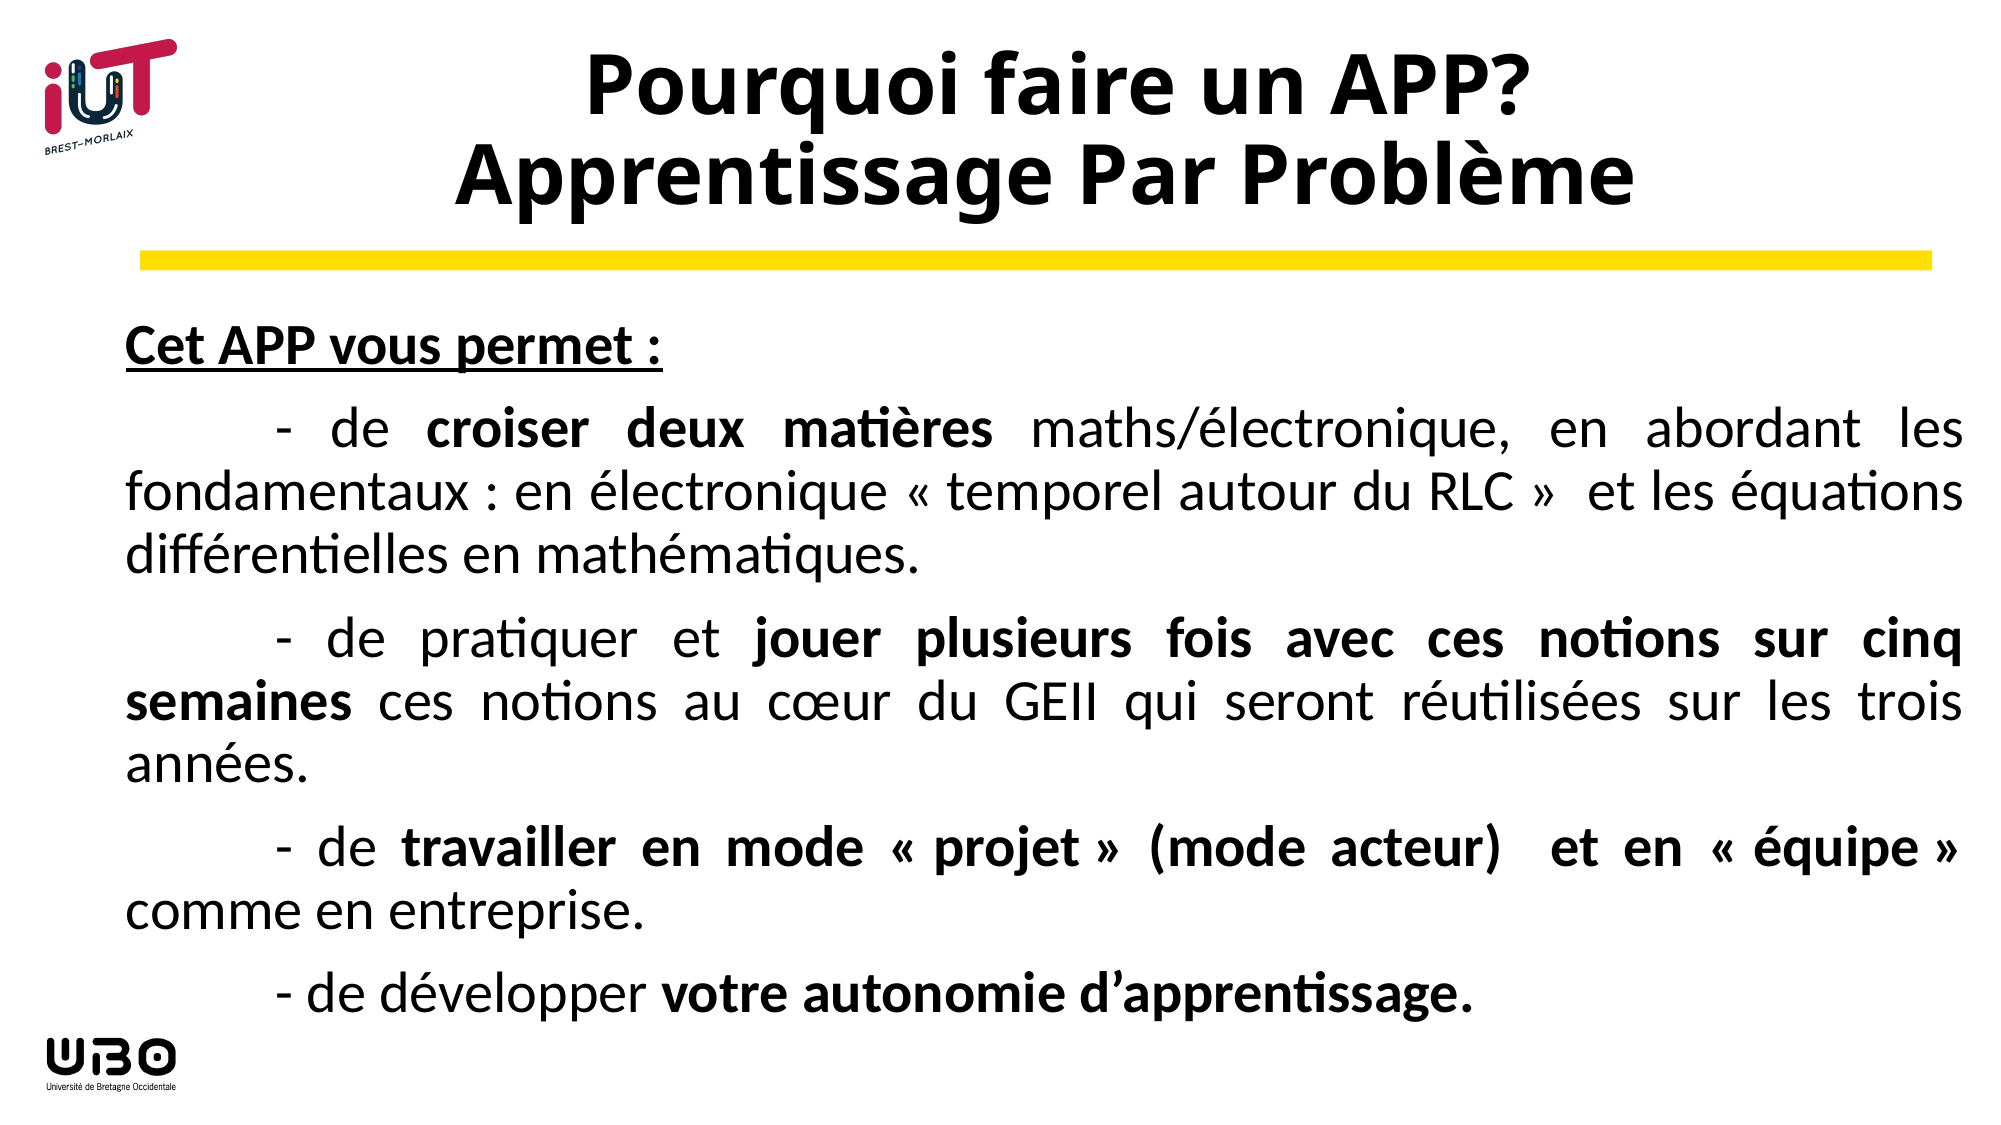

# Pourquoi faire un APP? Apprentissage Par Problème
Cet APP vous permet :
	- de croiser deux matières maths/électronique, en abordant les fondamentaux : en électronique « temporel autour du RLC » et les équations différentielles en mathématiques.
	- de pratiquer et jouer plusieurs fois avec ces notions sur cinq semaines ces notions au cœur du GEII qui seront réutilisées sur les trois années.
	- de travailler en mode « projet » (mode acteur) et en « équipe » comme en entreprise.
	- de développer votre autonomie d’apprentissage.